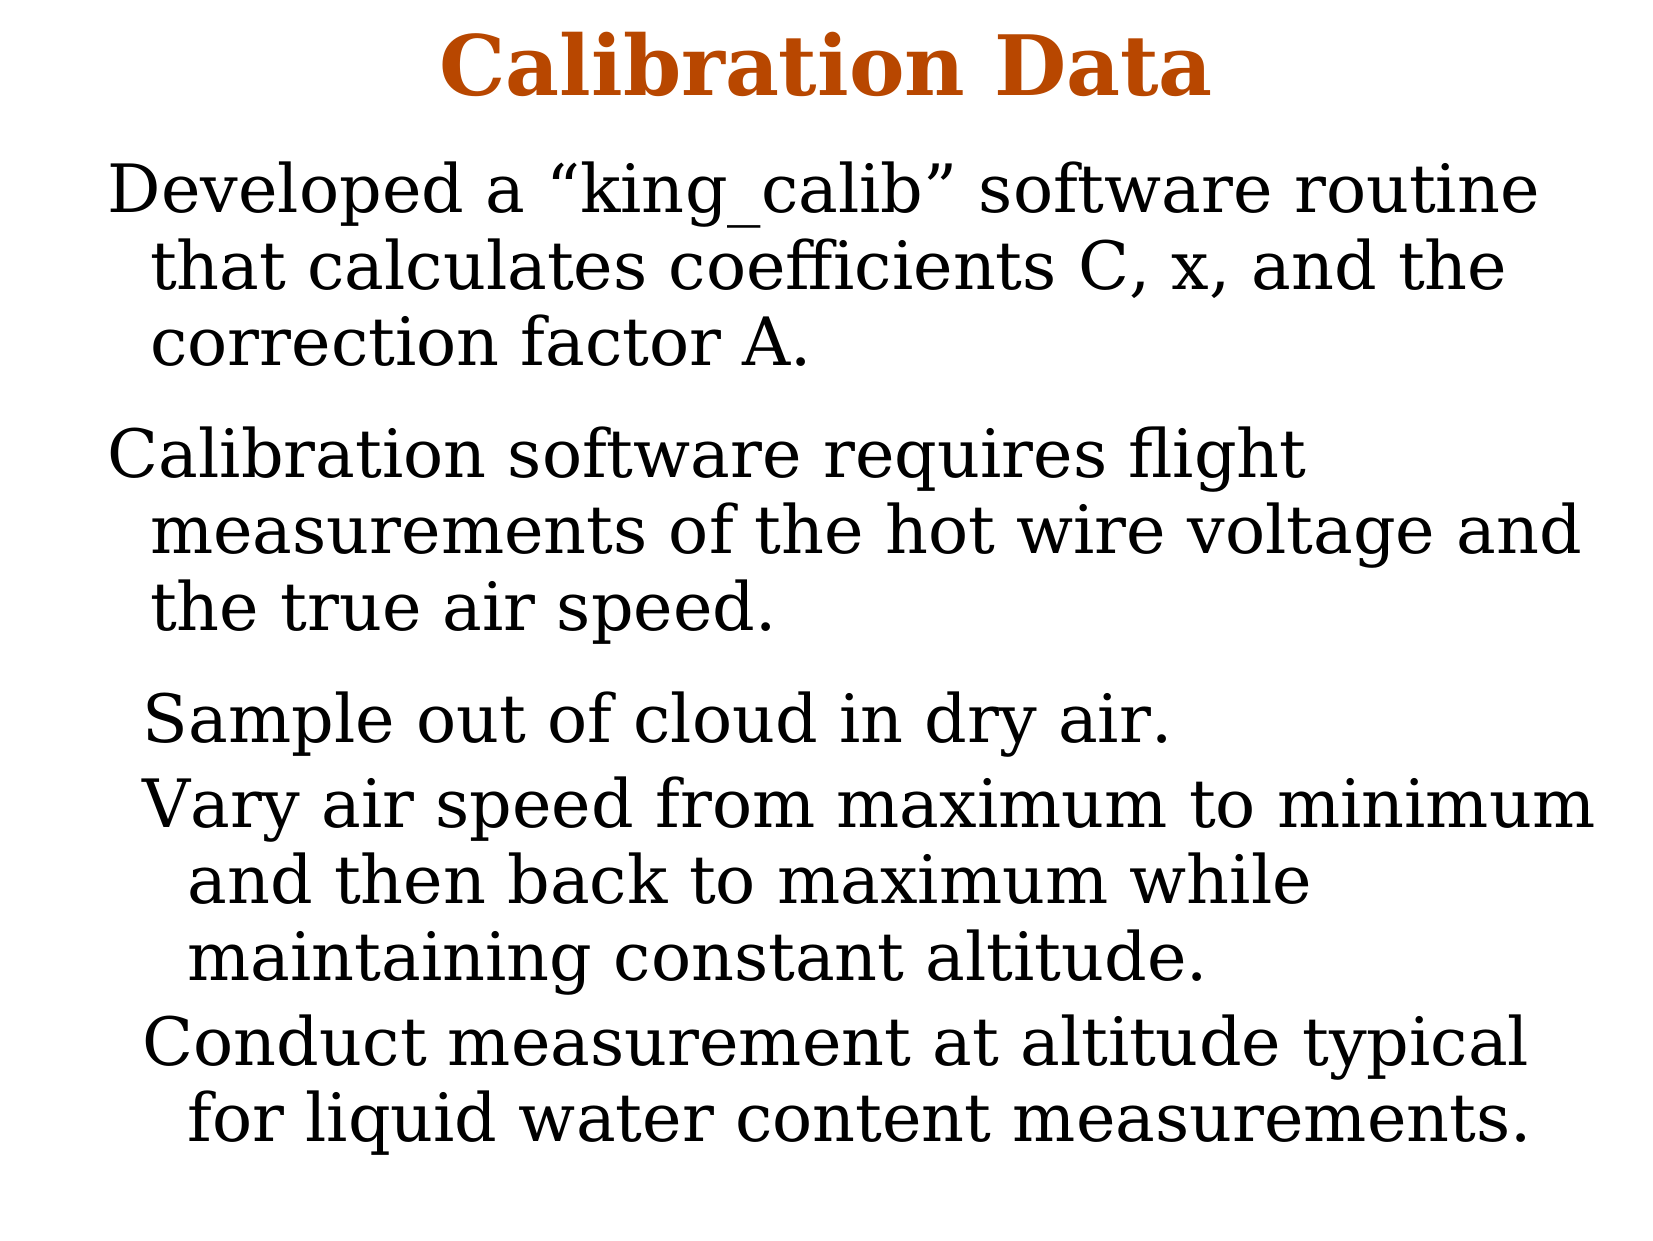

Calibration Data
Developed a “king_calib” software routine that calculates coefficients C, x, and the correction factor A.
Calibration software requires flight measurements of the hot wire voltage and the true air speed.
Sample out of cloud in dry air.
Vary air speed from maximum to minimum and then back to maximum while maintaining constant altitude.
Conduct measurement at altitude typical for liquid water content measurements.